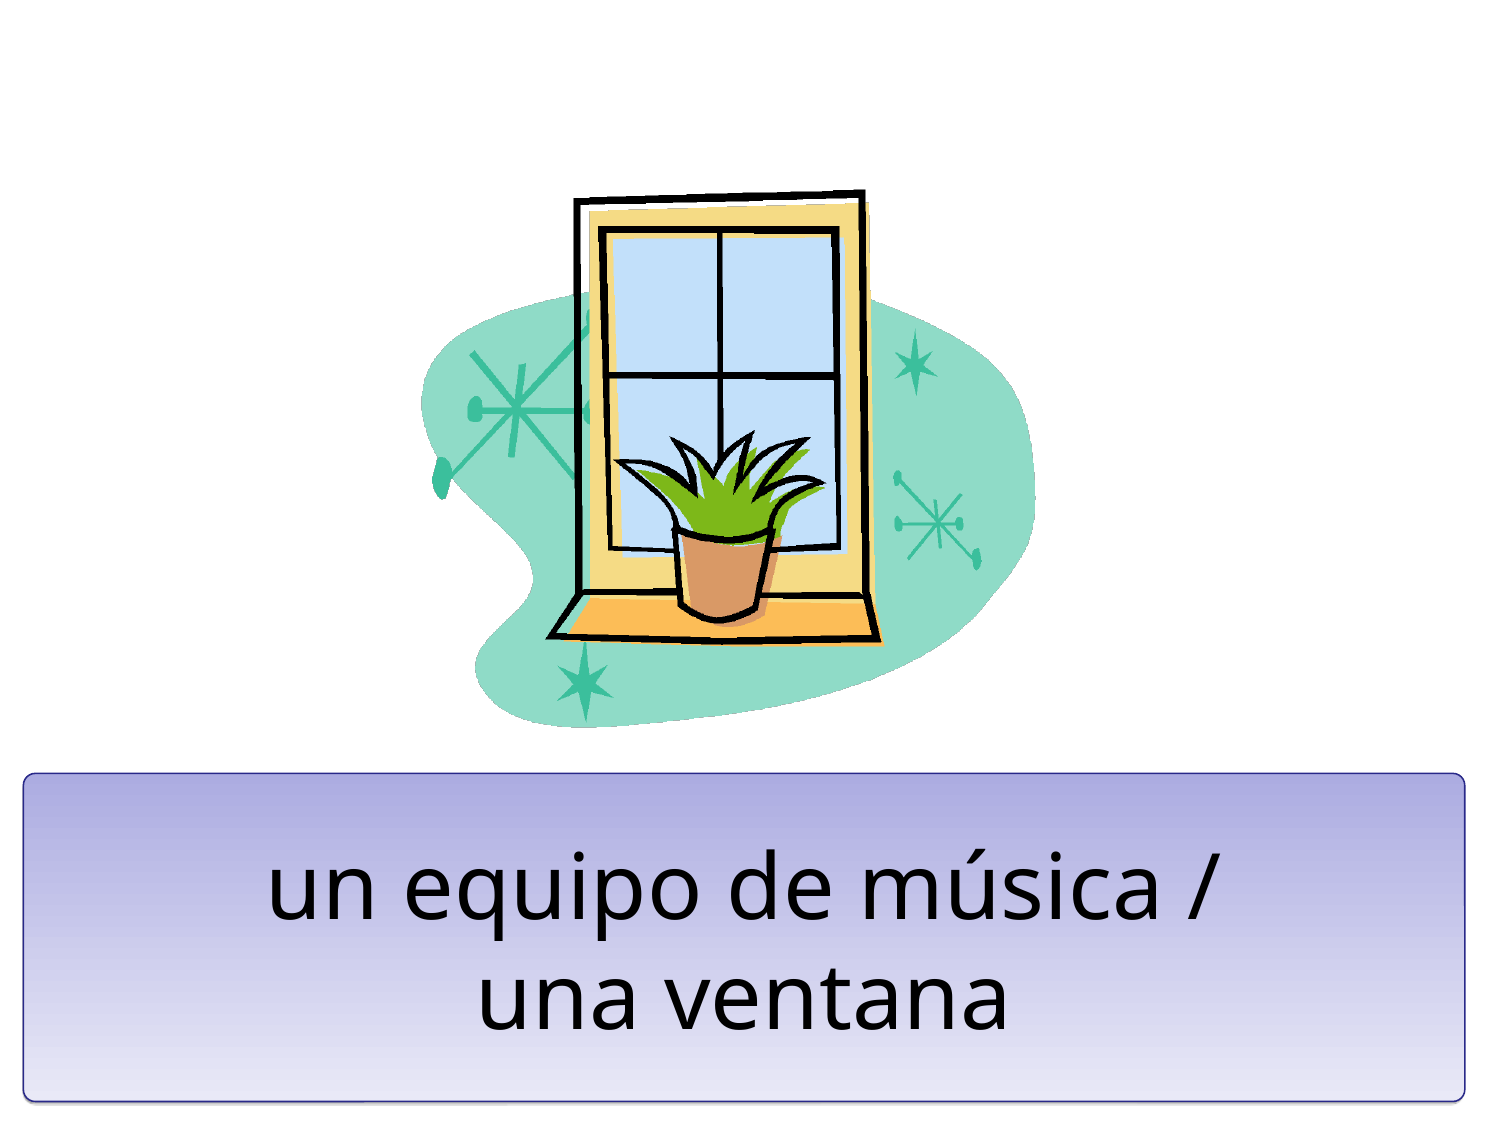

un equipo de música /
una ventana
una ventana